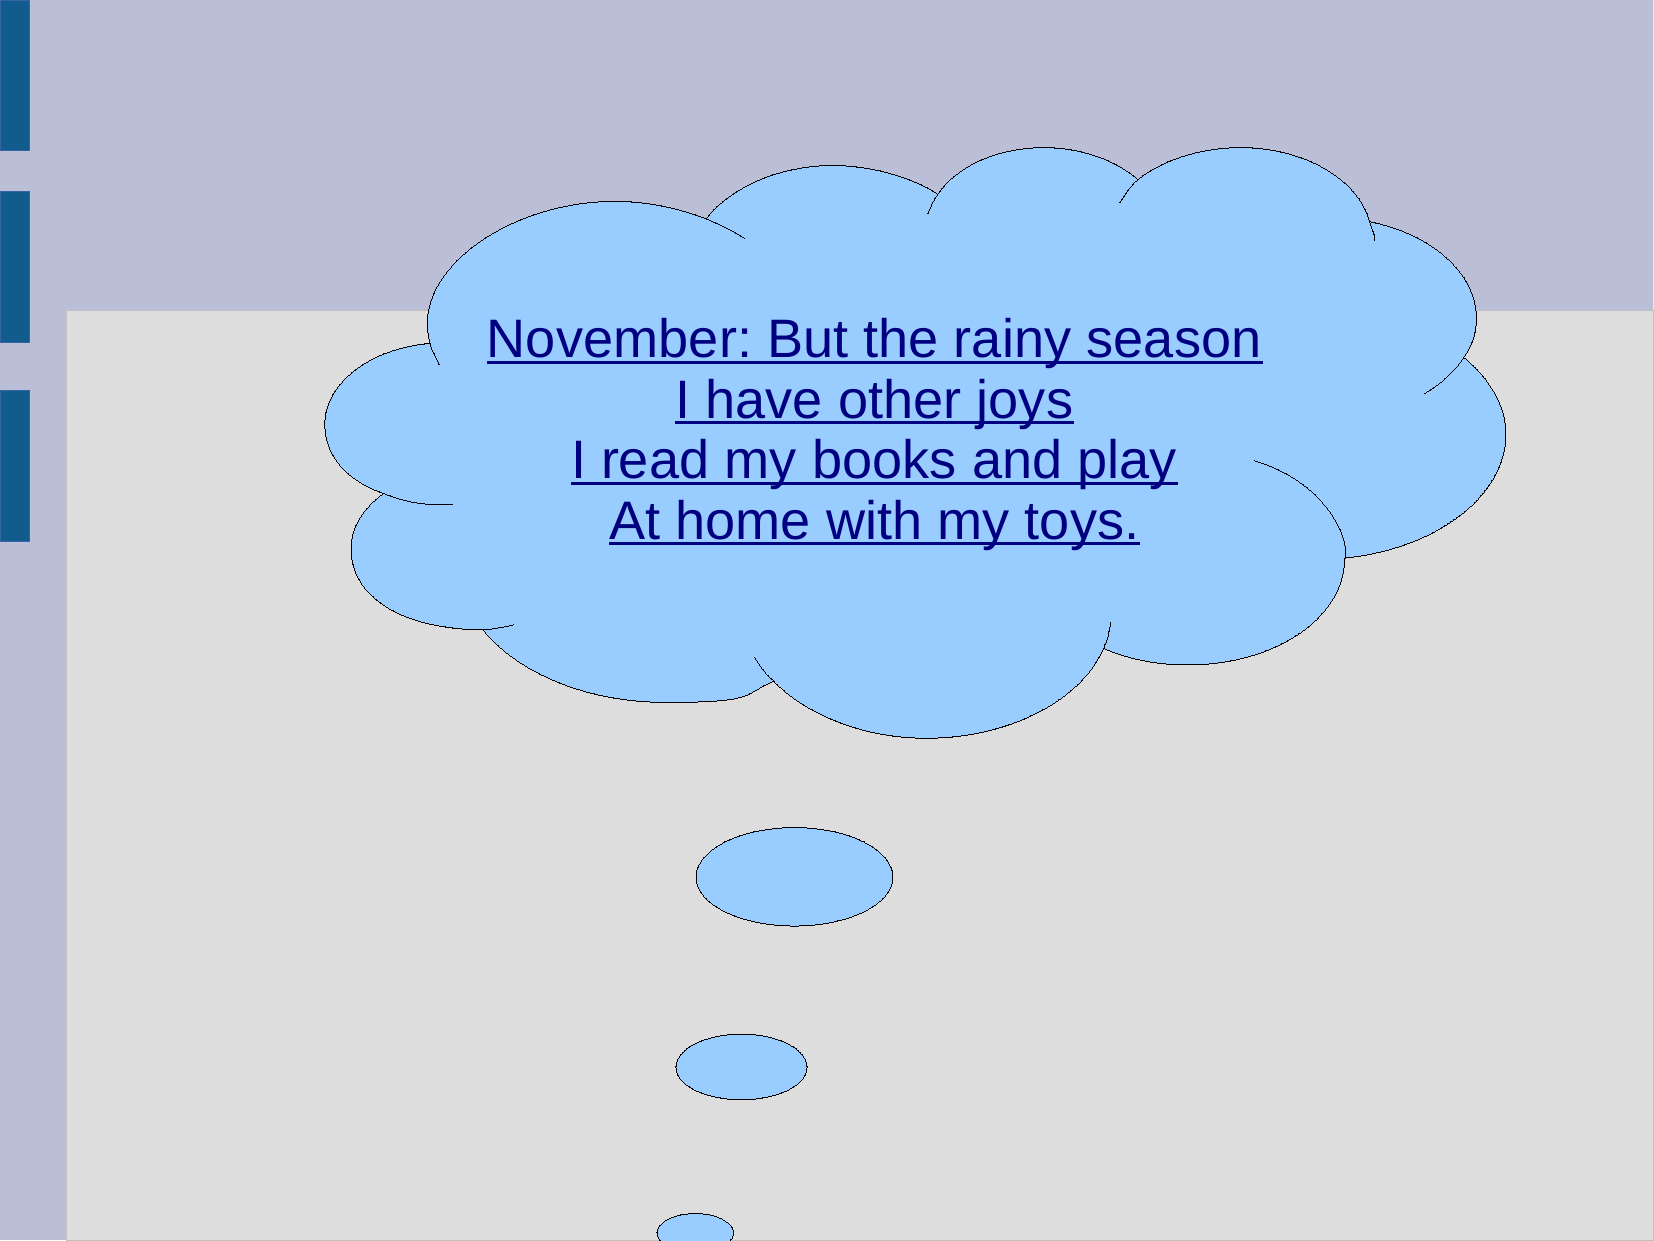

#
November: But the rainy season
I have other joys
I read my books and play
At home with my toys.